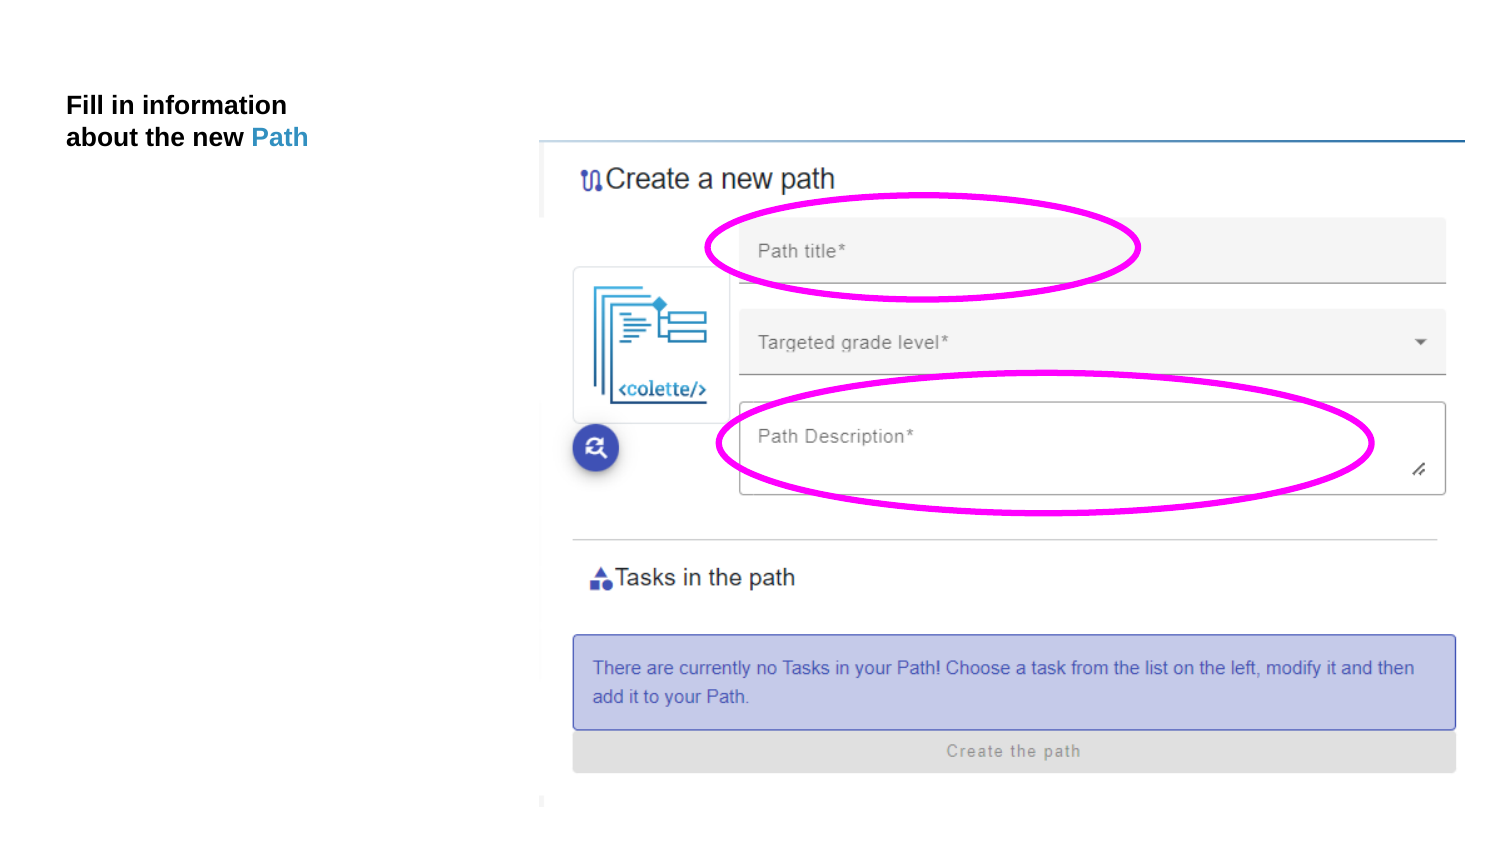

# Fill in information about the new Path